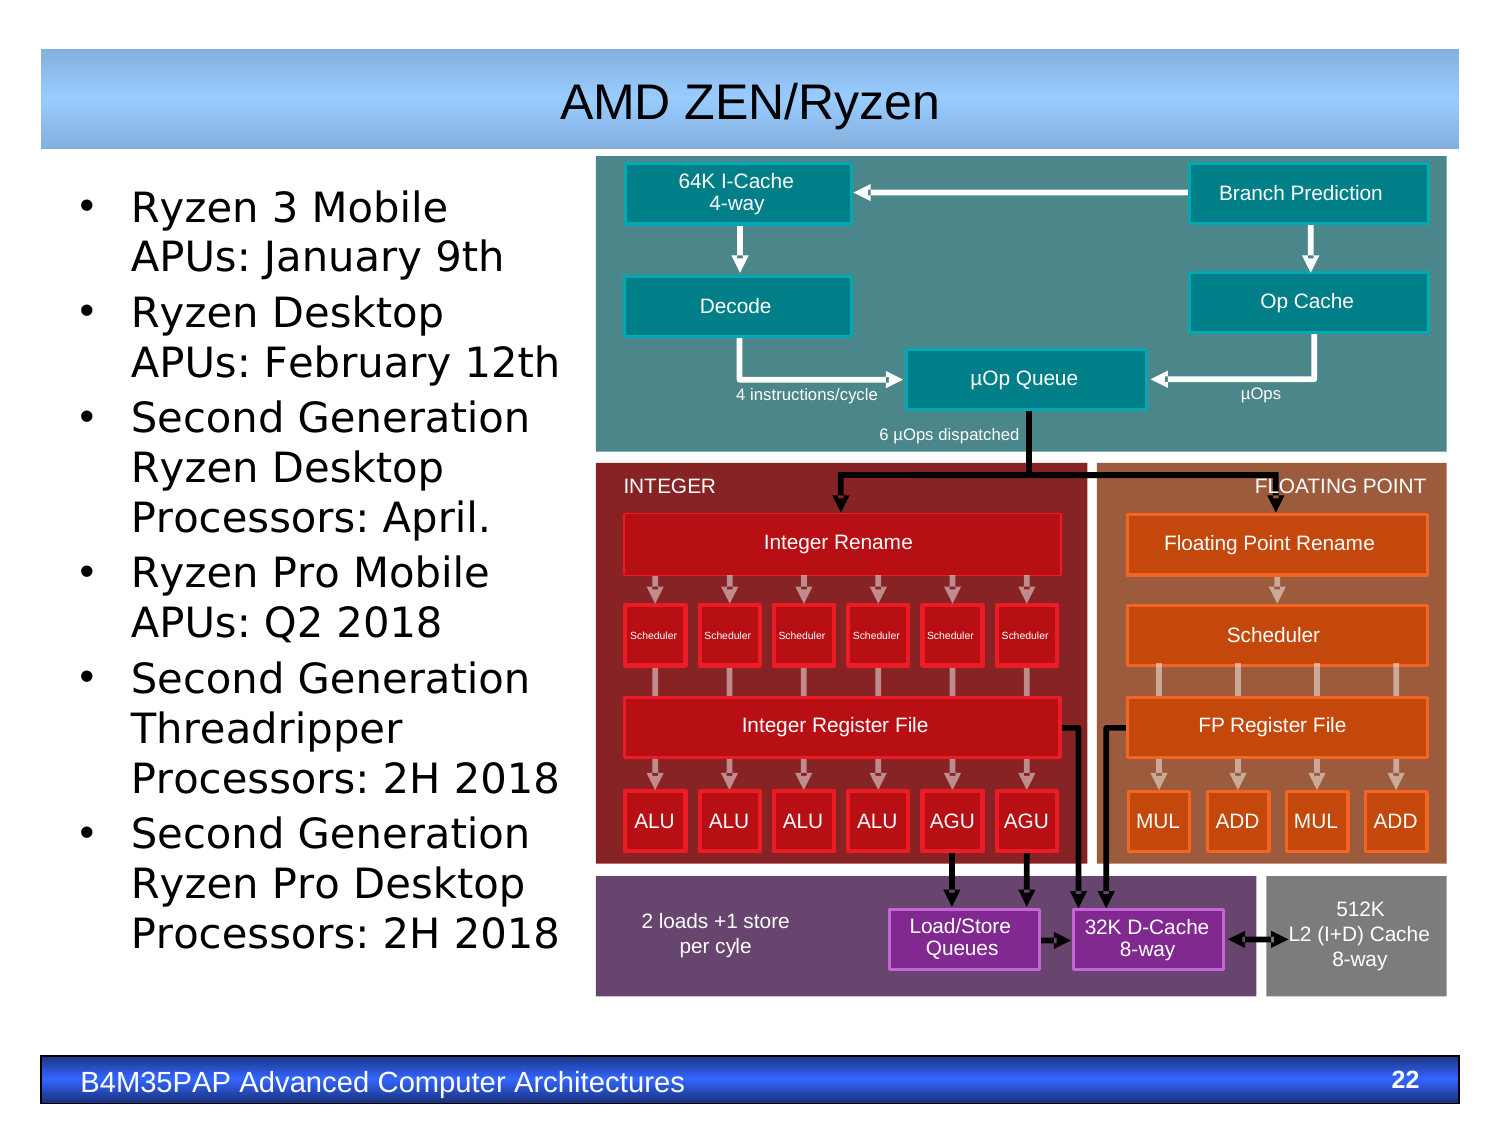

# AMD ZEN/Ryzen
Ryzen 3 Mobile APUs: January 9th
Ryzen Desktop APUs: February 12th
Second Generation Ryzen Desktop Processors: April.
Ryzen Pro Mobile APUs: Q2 2018
Second Generation Threadripper Processors: 2H 2018
Second Generation Ryzen Pro Desktop Processors: 2H 2018